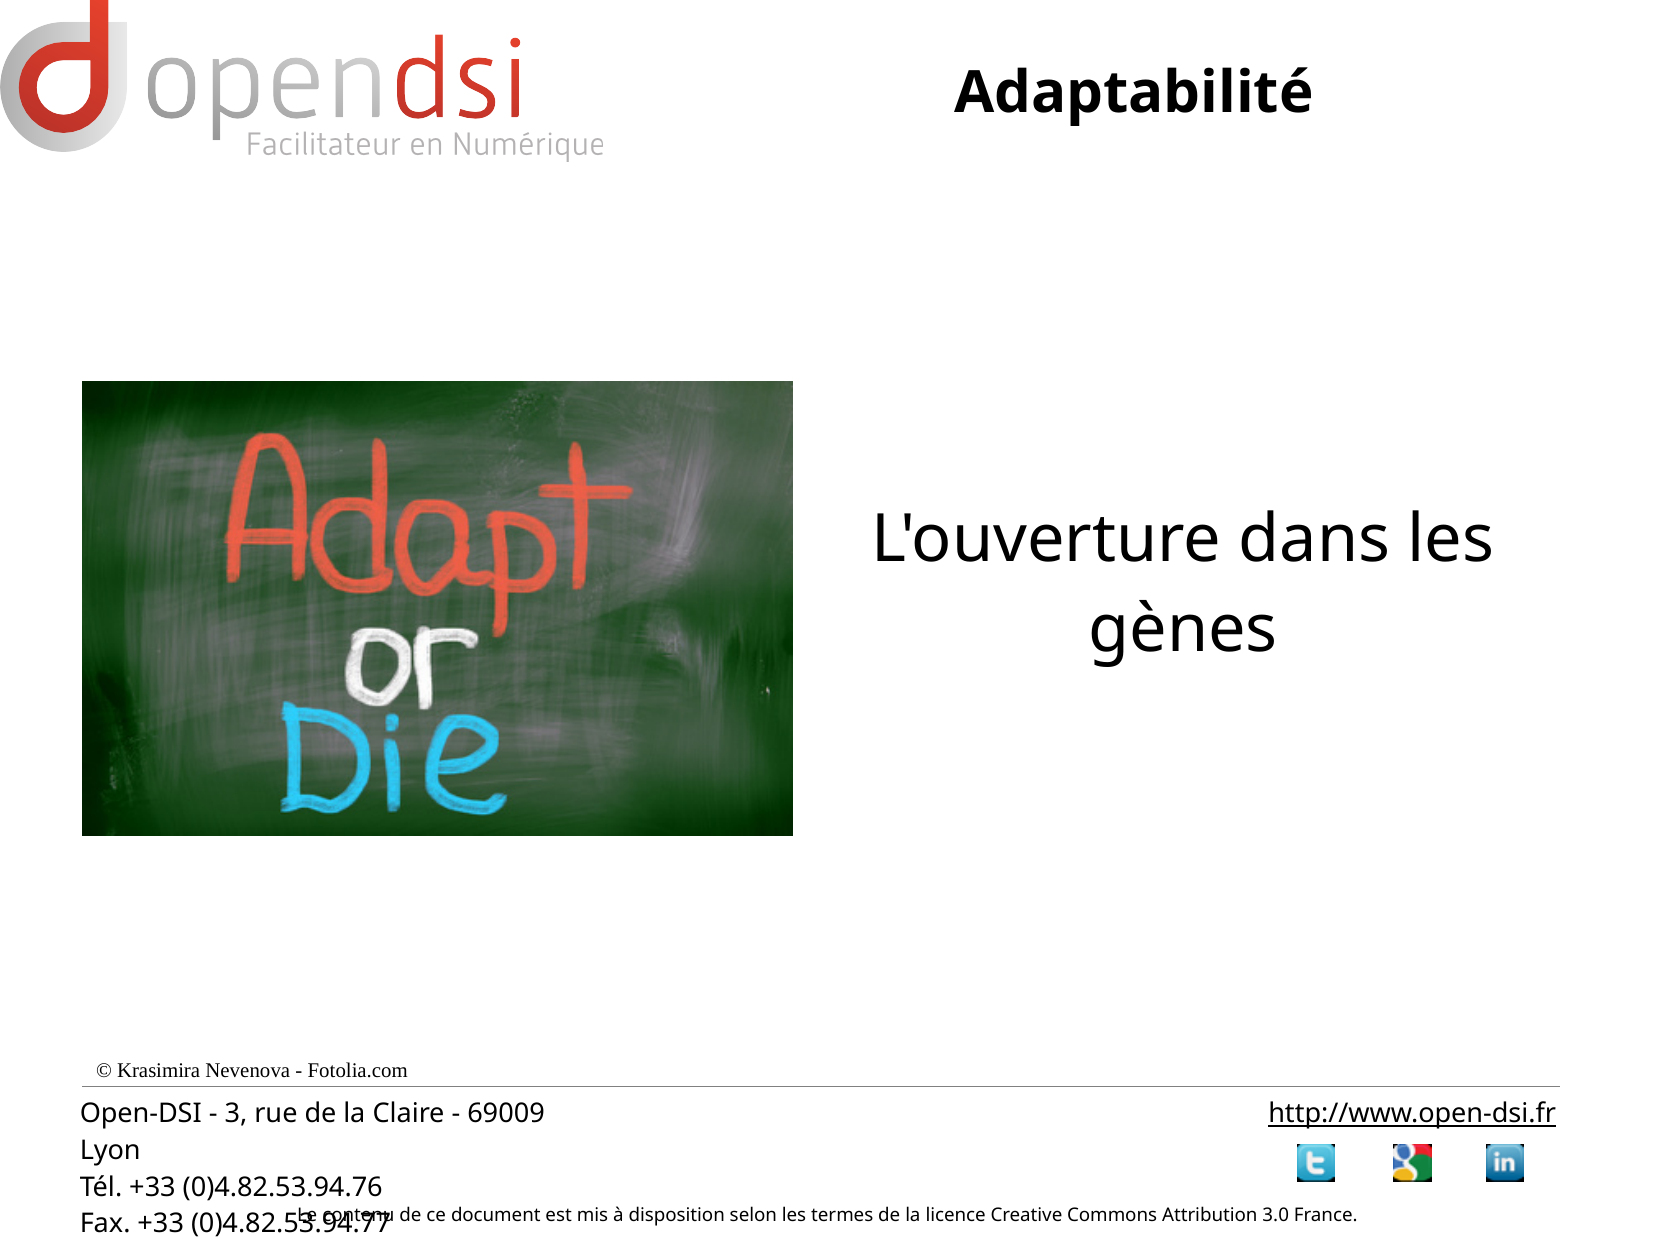

# Adaptabilité
L'ouverture dans les gènes
© Krasimira Nevenova - Fotolia.com